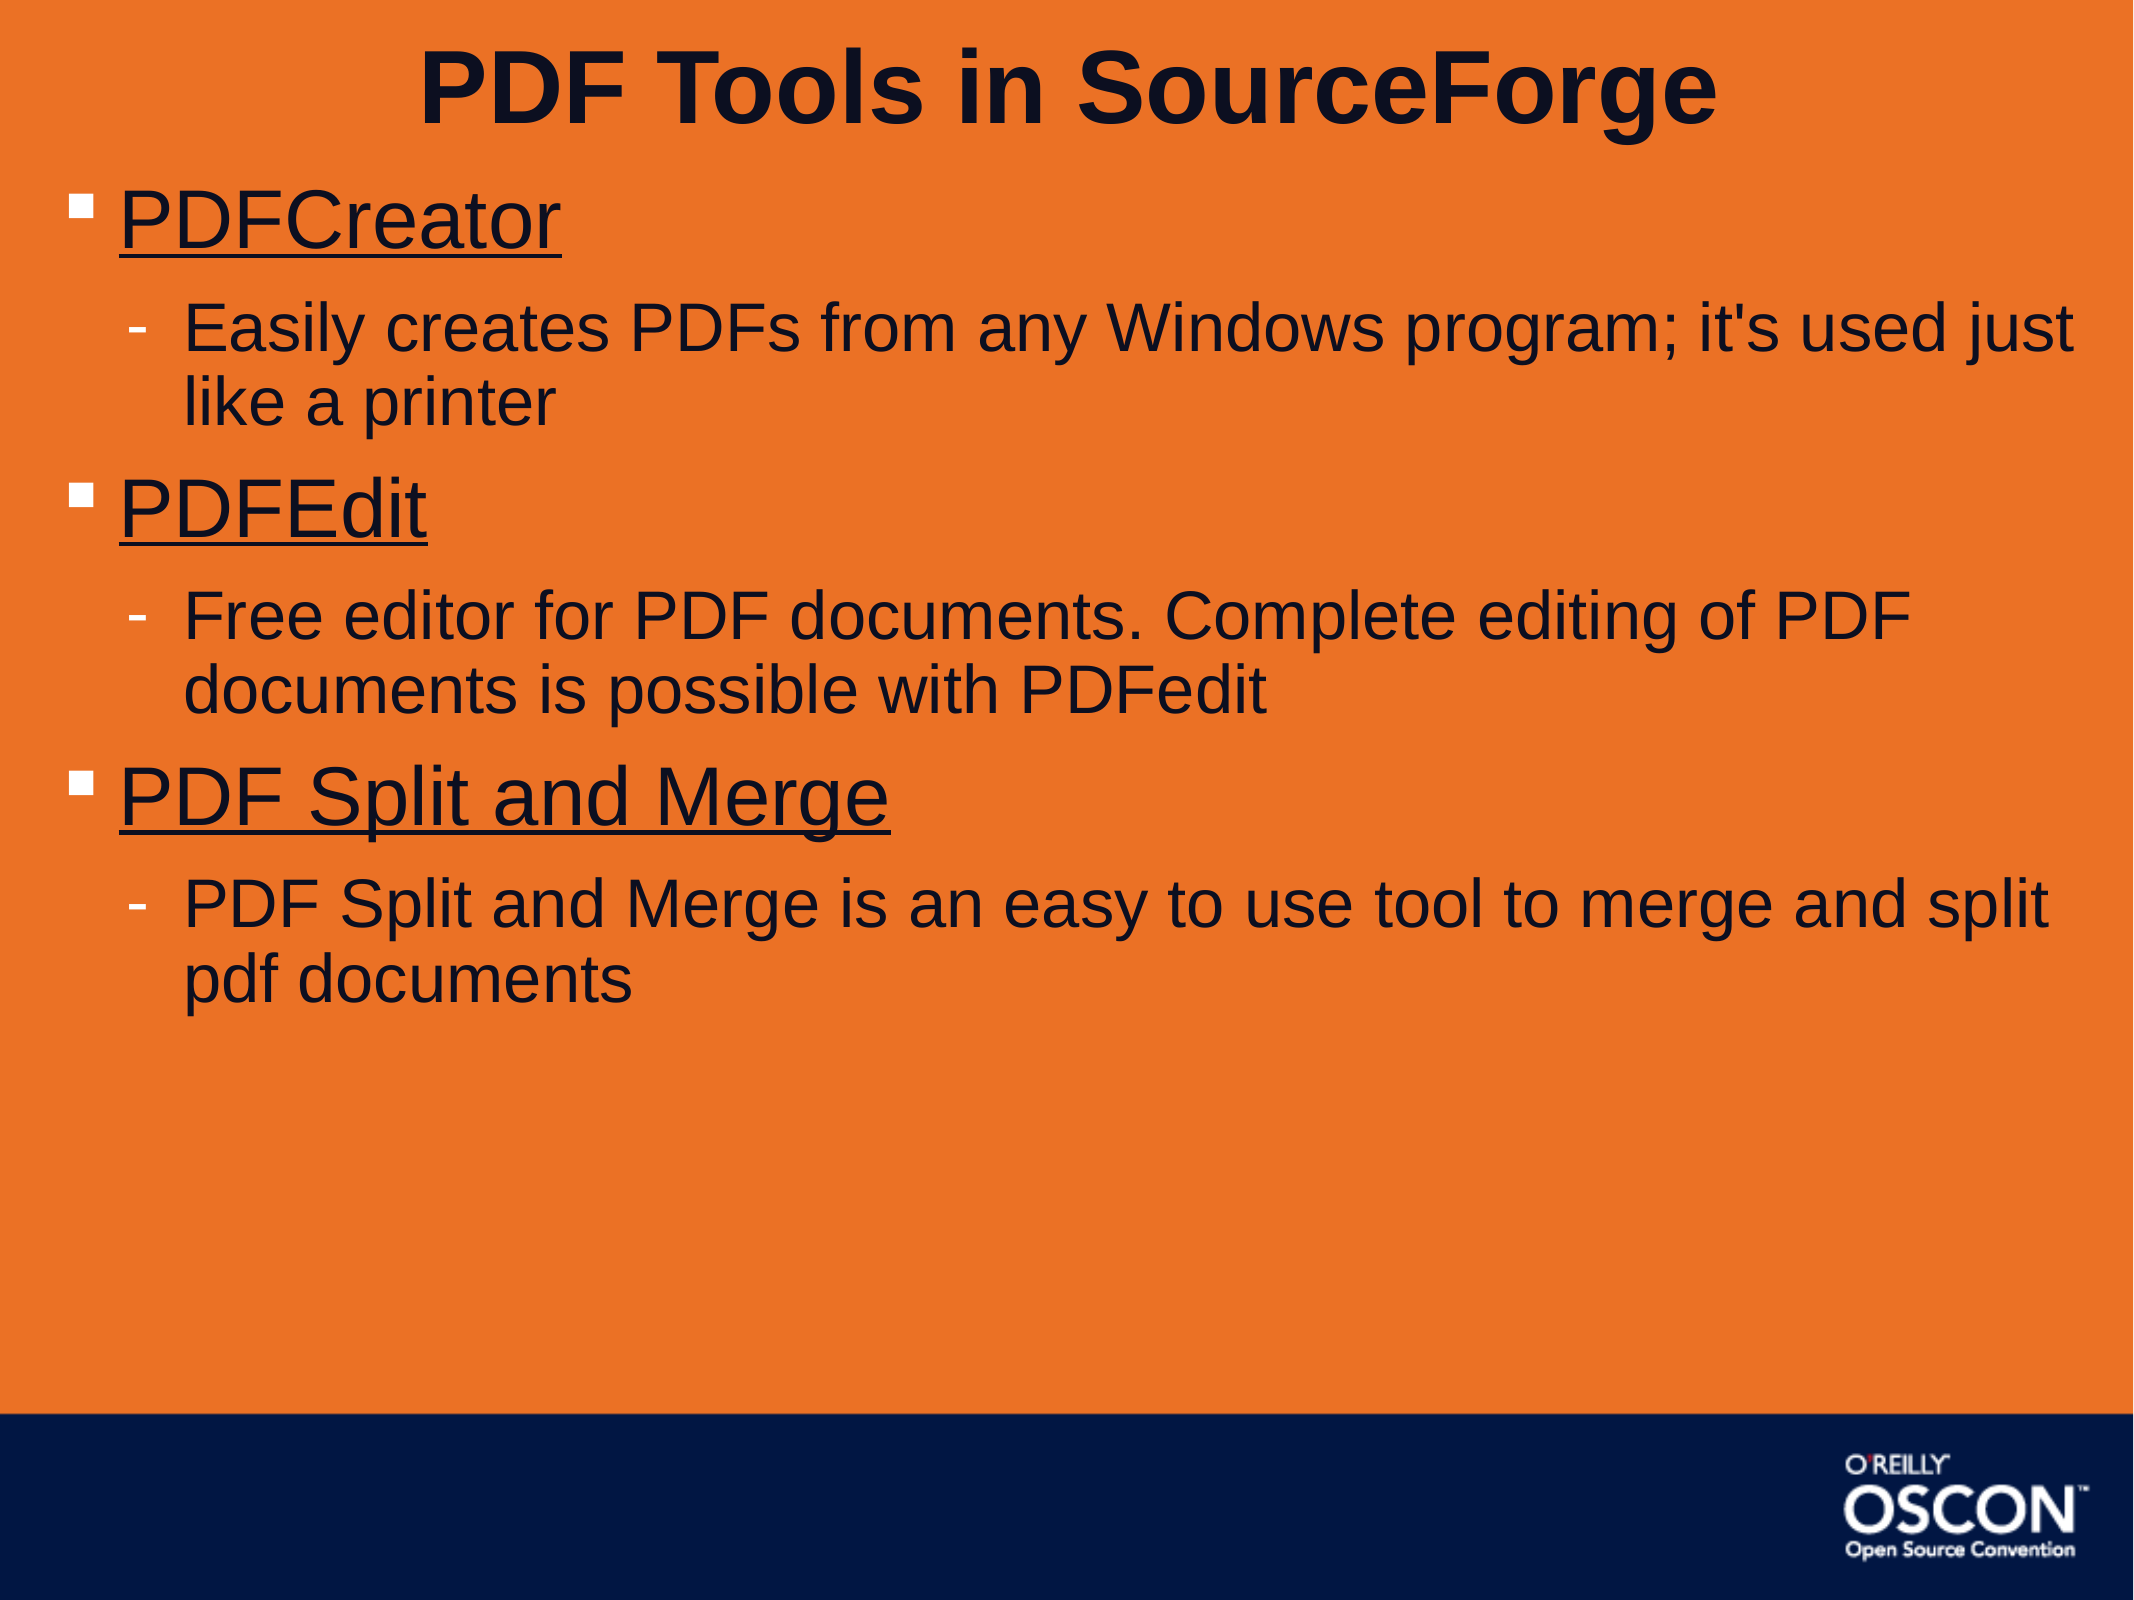

# PDF Tools in SourceForge
PDFCreator
Easily creates PDFs from any Windows program; it's used just like a printer
PDFEdit
Free editor for PDF documents. Complete editing of PDF documents is possible with PDFedit
PDF Split and Merge
PDF Split and Merge is an easy to use tool to merge and split pdf documents